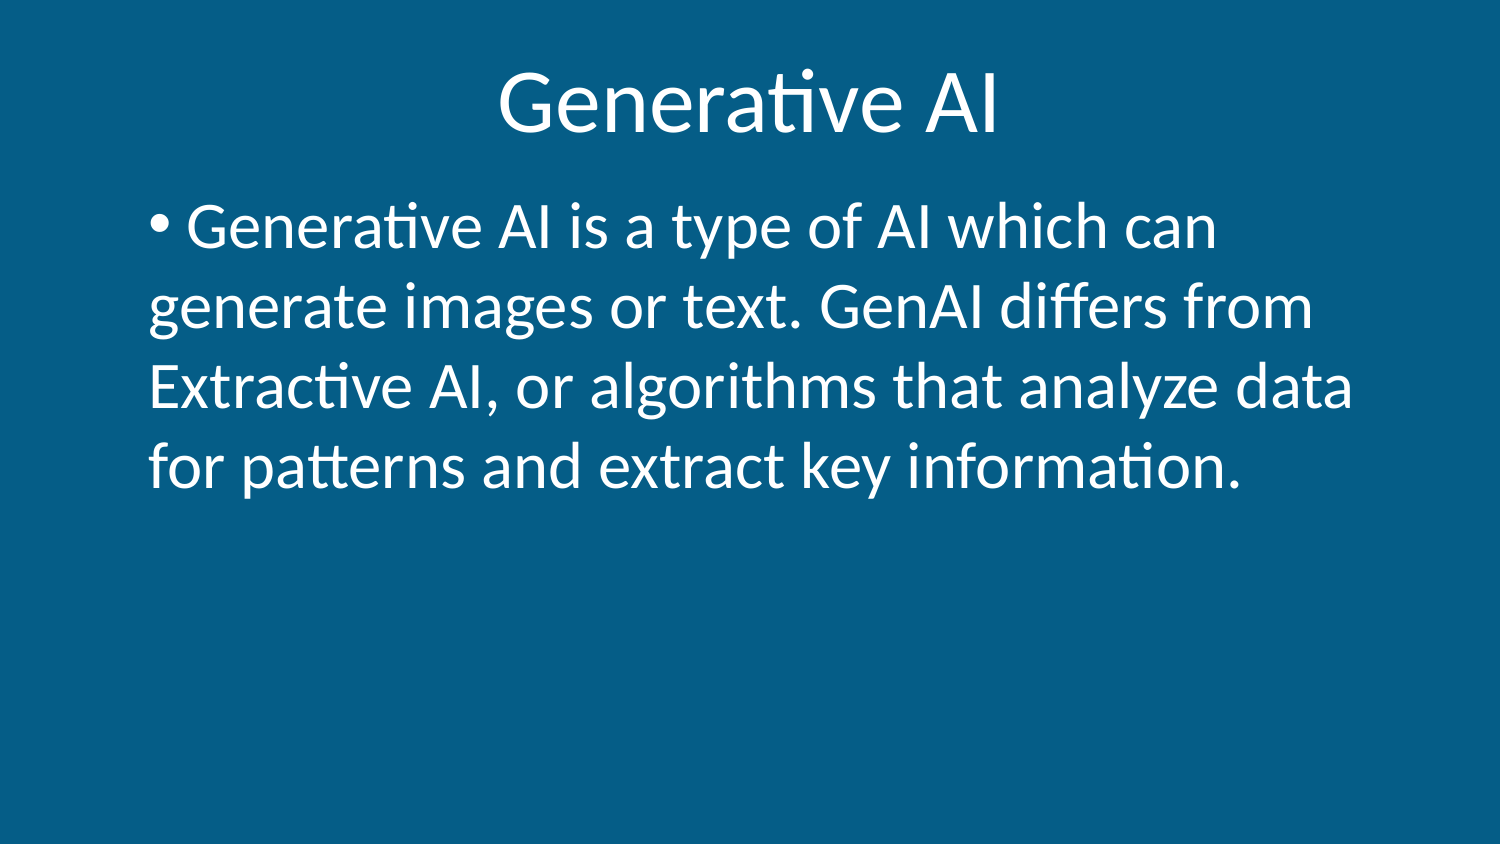

# Generative AI
 Generative AI is a type of AI which can generate images or text. GenAI differs from Extractive AI, or algorithms that analyze data for patterns and extract key information.